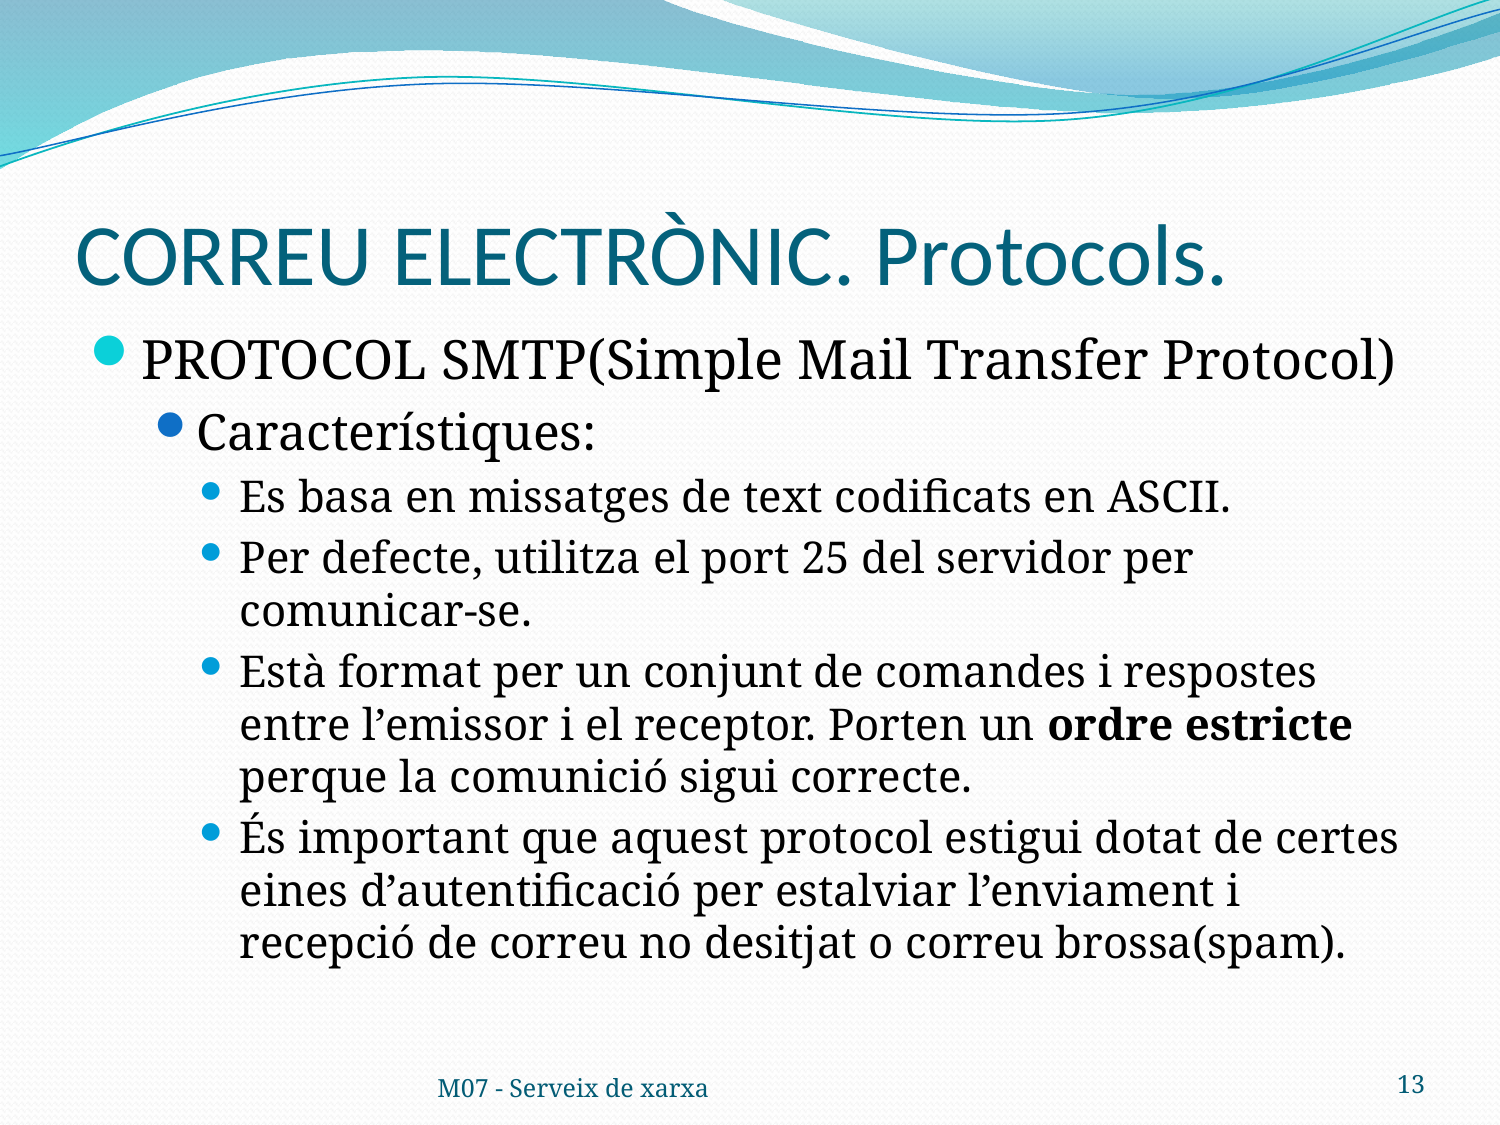

# CORREU ELECTRÒNIC. Protocols.
PROTOCOL SMTP(Simple Mail Transfer Protocol)
Característiques:
Es basa en missatges de text codificats en ASCII.
Per defecte, utilitza el port 25 del servidor per comunicar-se.
Està format per un conjunt de comandes i respostes entre l’emissor i el receptor. Porten un ordre estricte perque la comunició sigui correcte.
És important que aquest protocol estigui dotat de certes eines d’autentificació per estalviar l’enviament i recepció de correu no desitjat o correu brossa(spam).
M07 - Serveix de xarxa